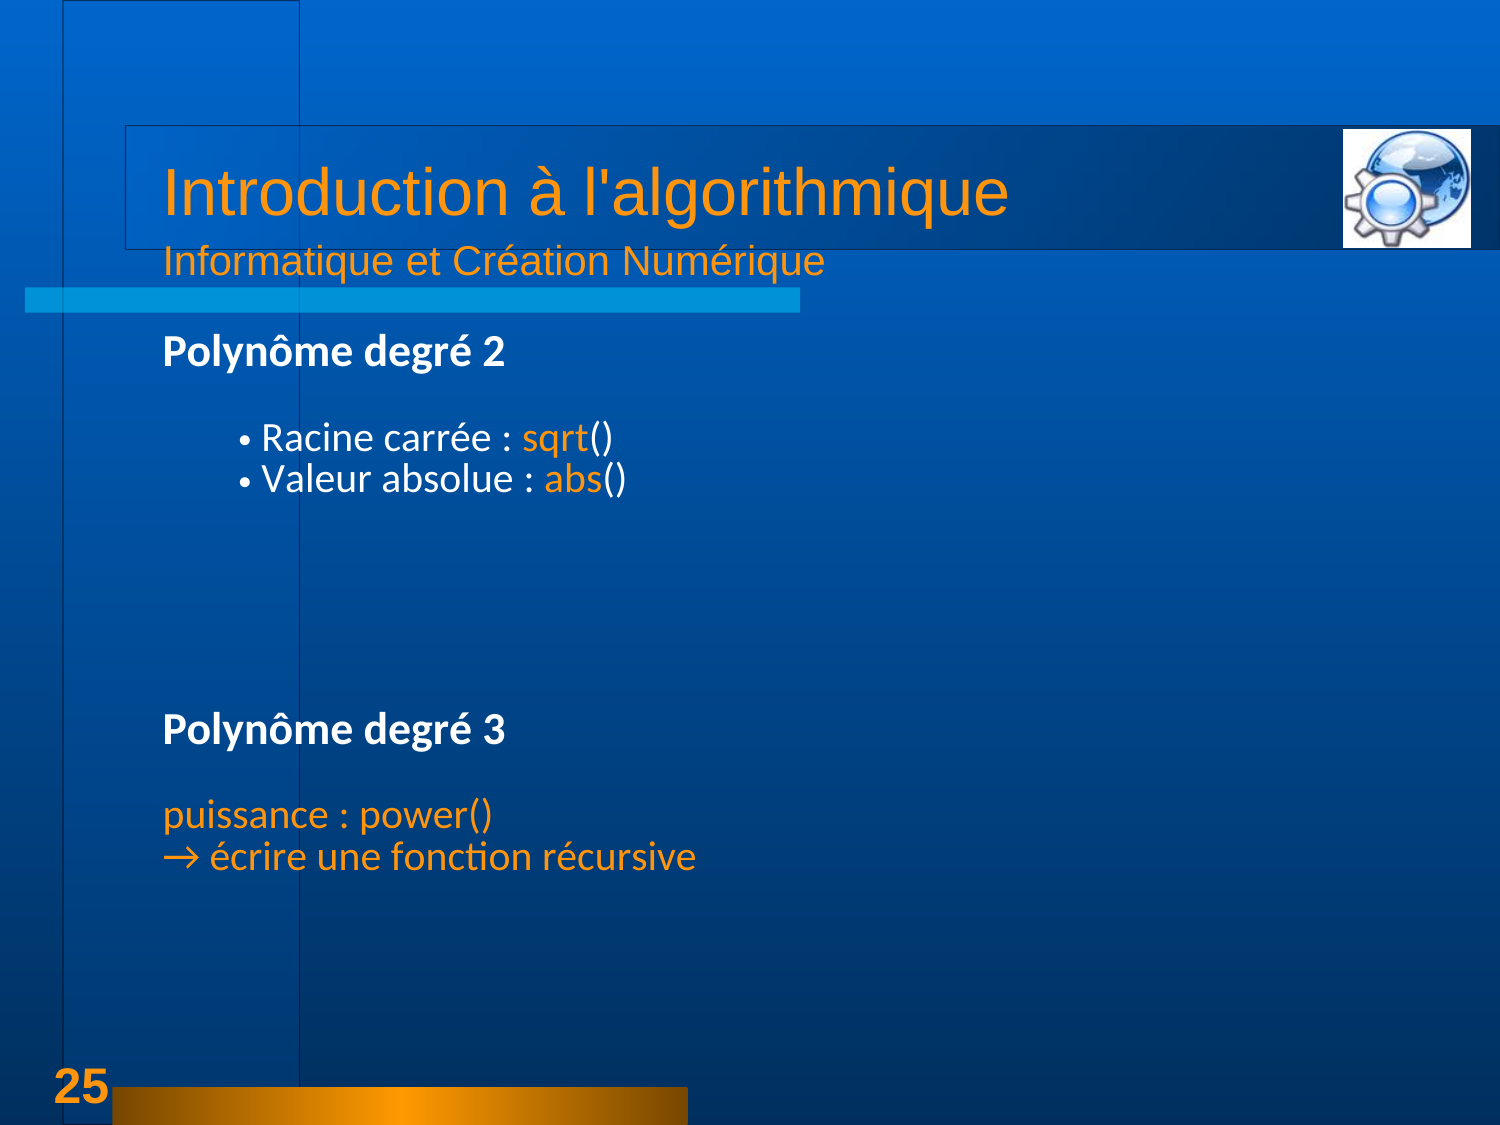

Polynôme degré 2
 Racine carrée : sqrt()
 Valeur absolue : abs()
Polynôme degré 3
puissance : power()
→ écrire une fonction récursive